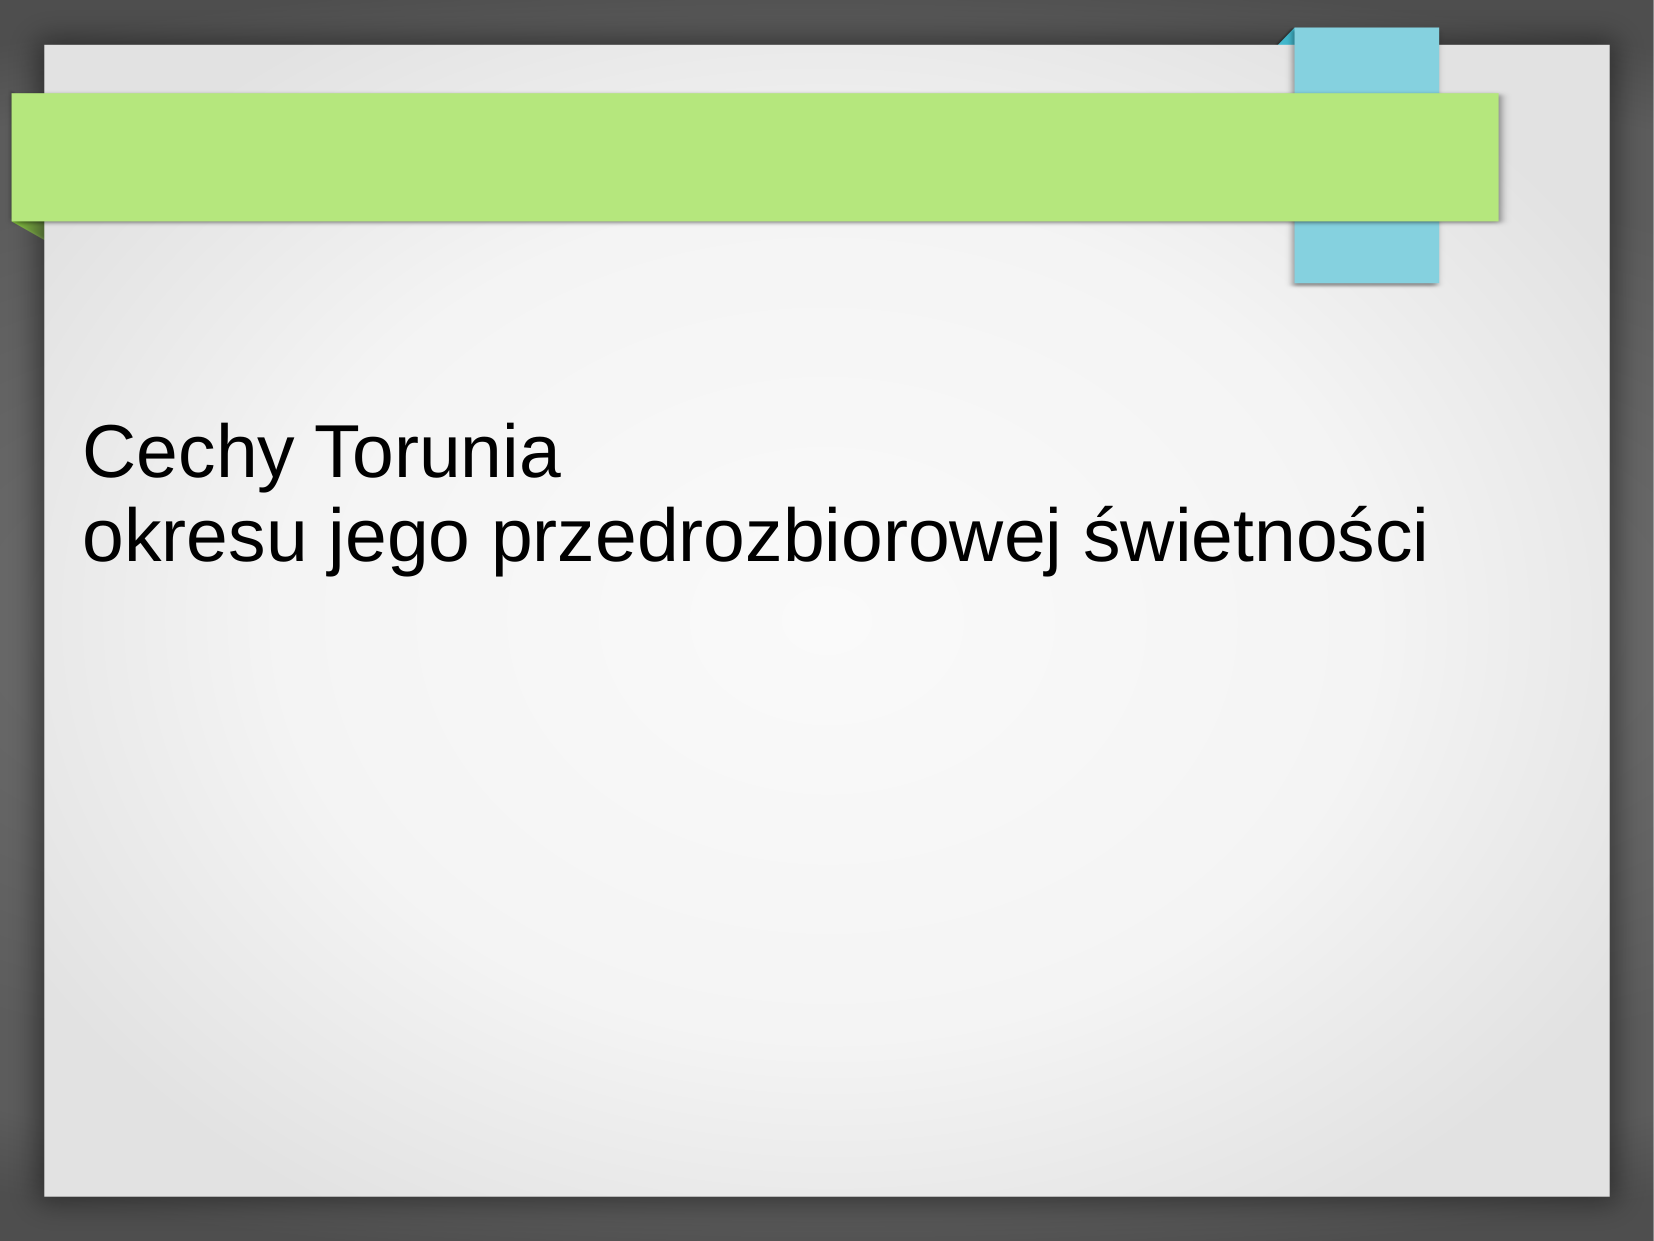

# Cechy Torunia okresu jego przedrozbiorowej świetności